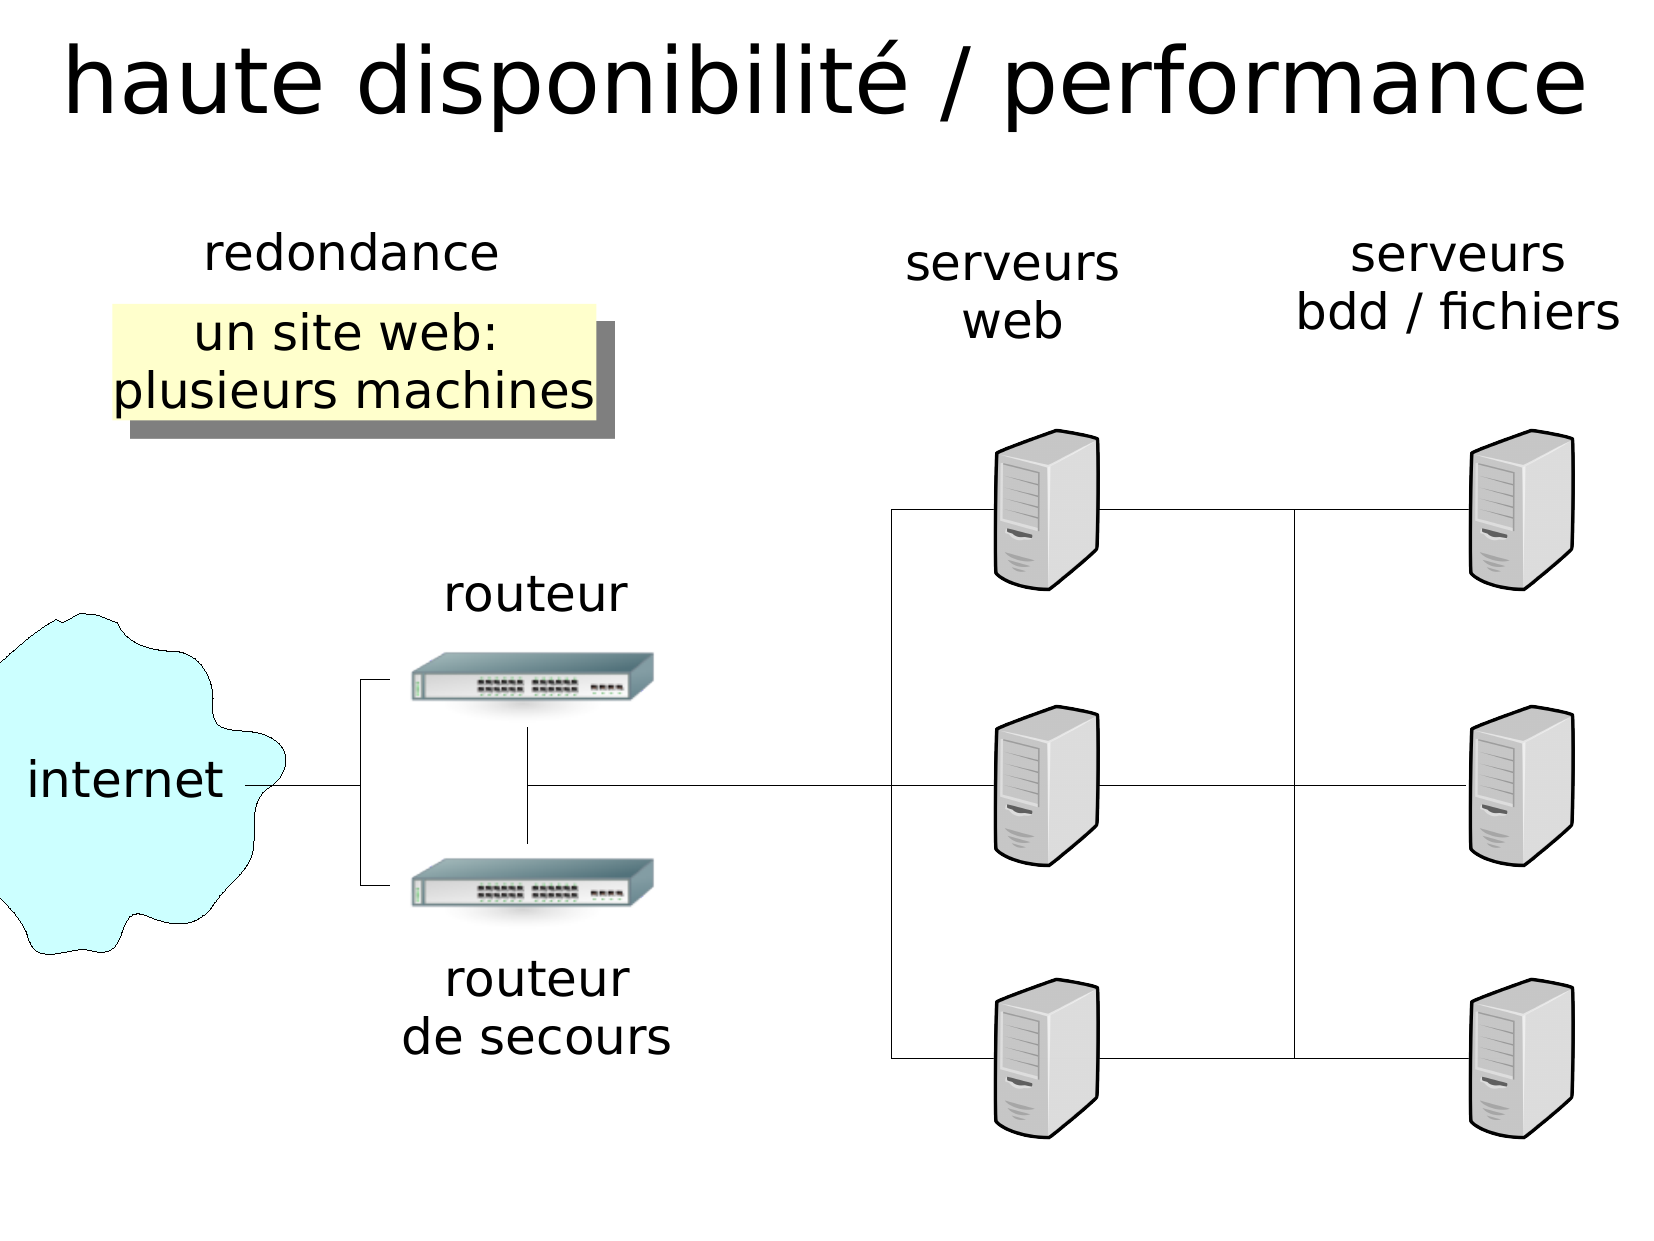

# haute disponibilité / performance
redondance
serveurs
bdd / fichiers
serveurs
web
un site web:
plusieurs machines
routeur
internet
routeur
de secours